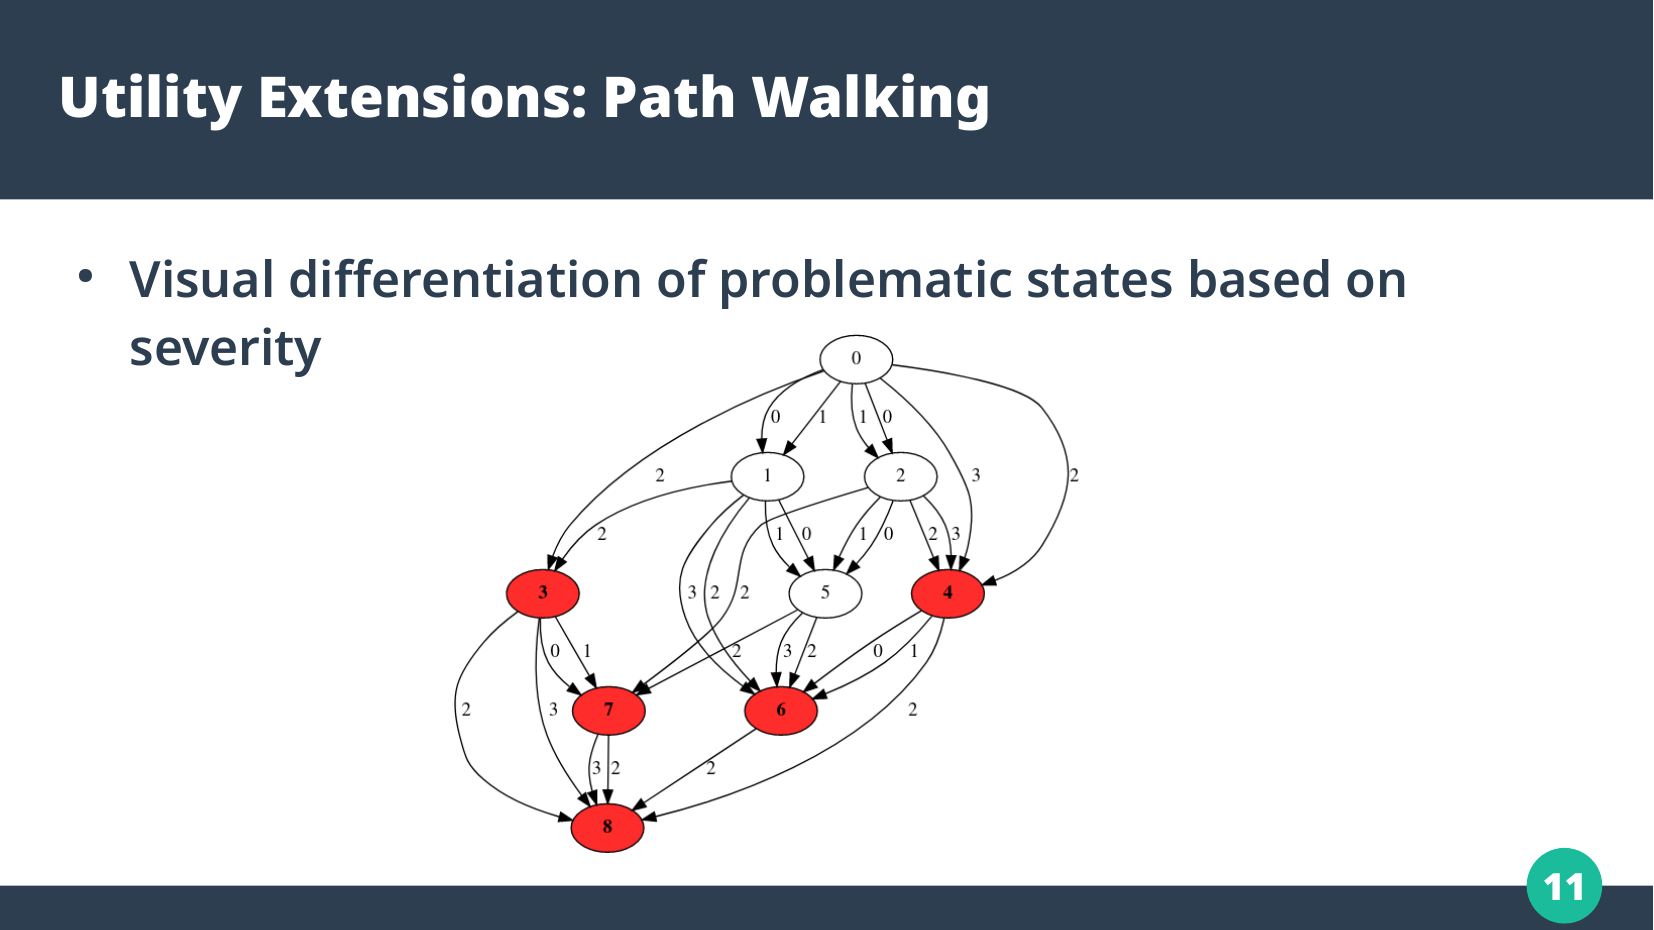

# Utility Extensions: Path Walking
Visual differentiation of problematic states based on severity